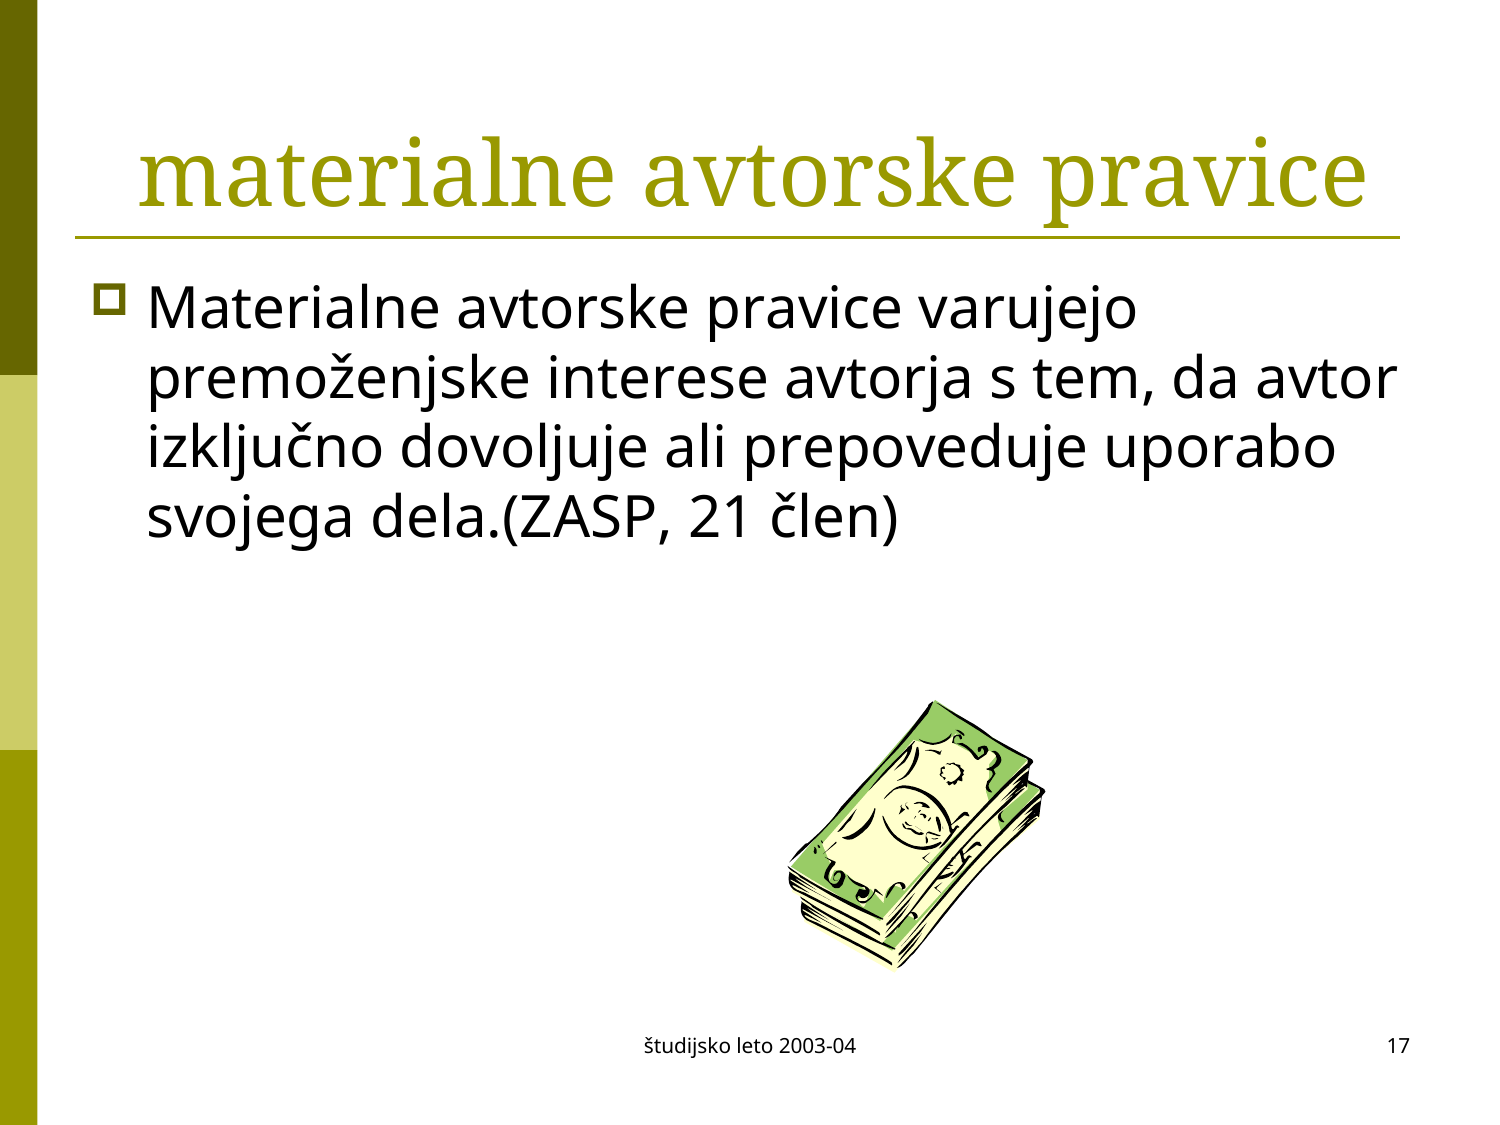

# materialne avtorske pravice
Materialne avtorske pravice varujejo premoženjske interese avtorja s tem, da avtor izključno dovoljuje ali prepoveduje uporabo svojega dela.(ZASP, 21 člen)
študijsko leto 2003-04